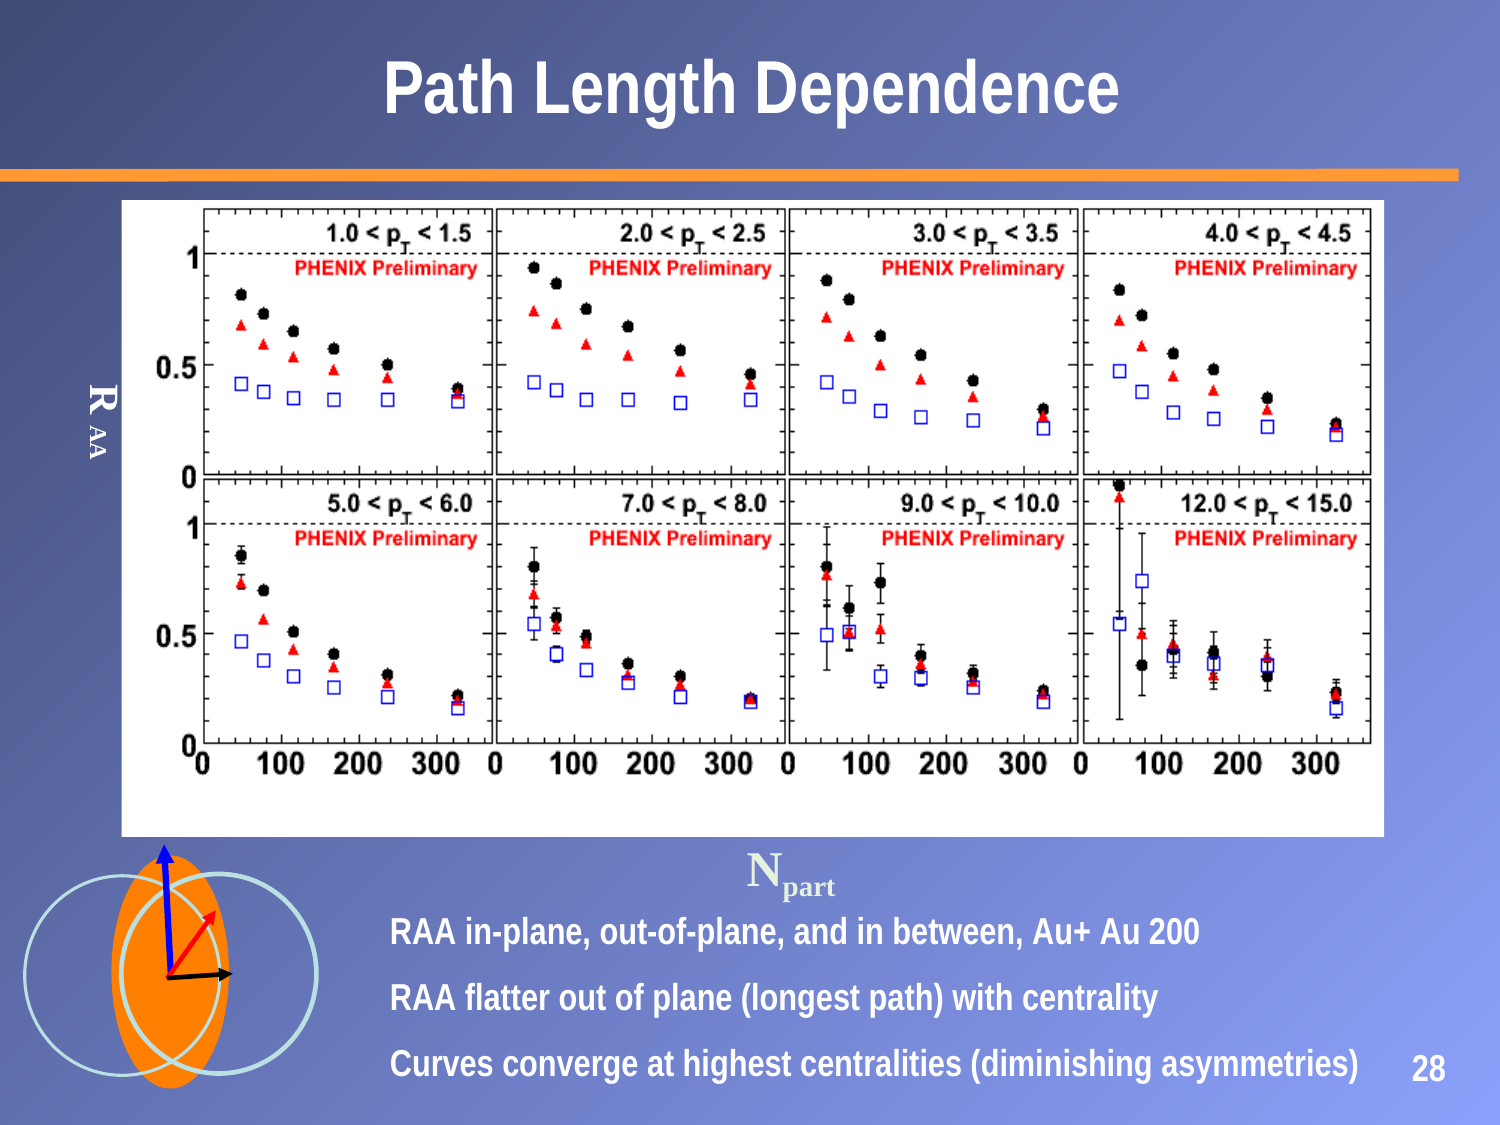

# Path Length Dependence
RAA
Npart
RAA in-plane, out-of-plane, and in between, Au+ Au 200
RAA flatter out of plane (longest path) with centrality
Curves converge at highest centralities (diminishing asymmetries)
28